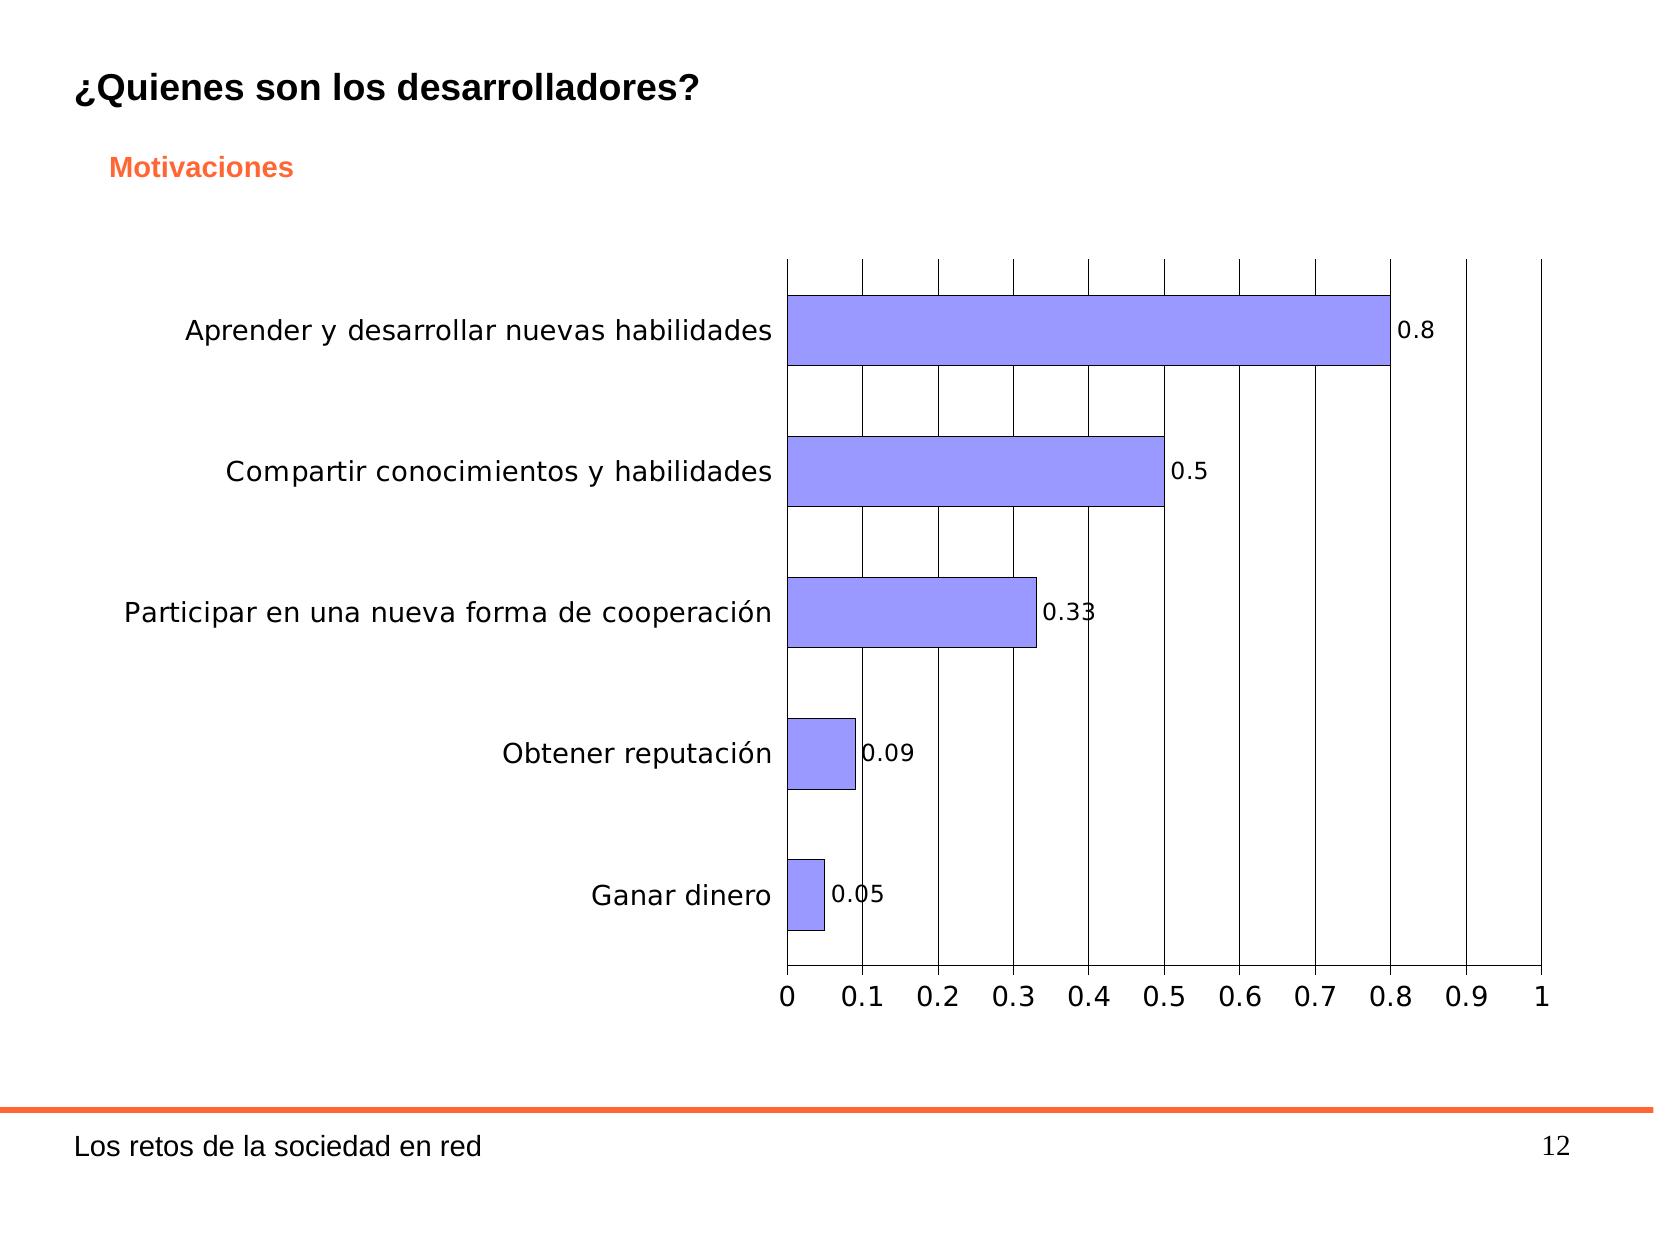

¿Quienes son los desarrolladores?
Motivaciones
### Chart
| Category | Column B |
|---|---|
| Aprender y desarrollar nuevas habilidades | 0.8 |
| Compartir conocimientos y habilidades | 0.5 |
| Participar en una nueva forma de cooperación | 0.33 |
| Obtener reputación | 0.09 |
| Ganar dinero | 0.05 |
Los retos de la sociedad en red
12